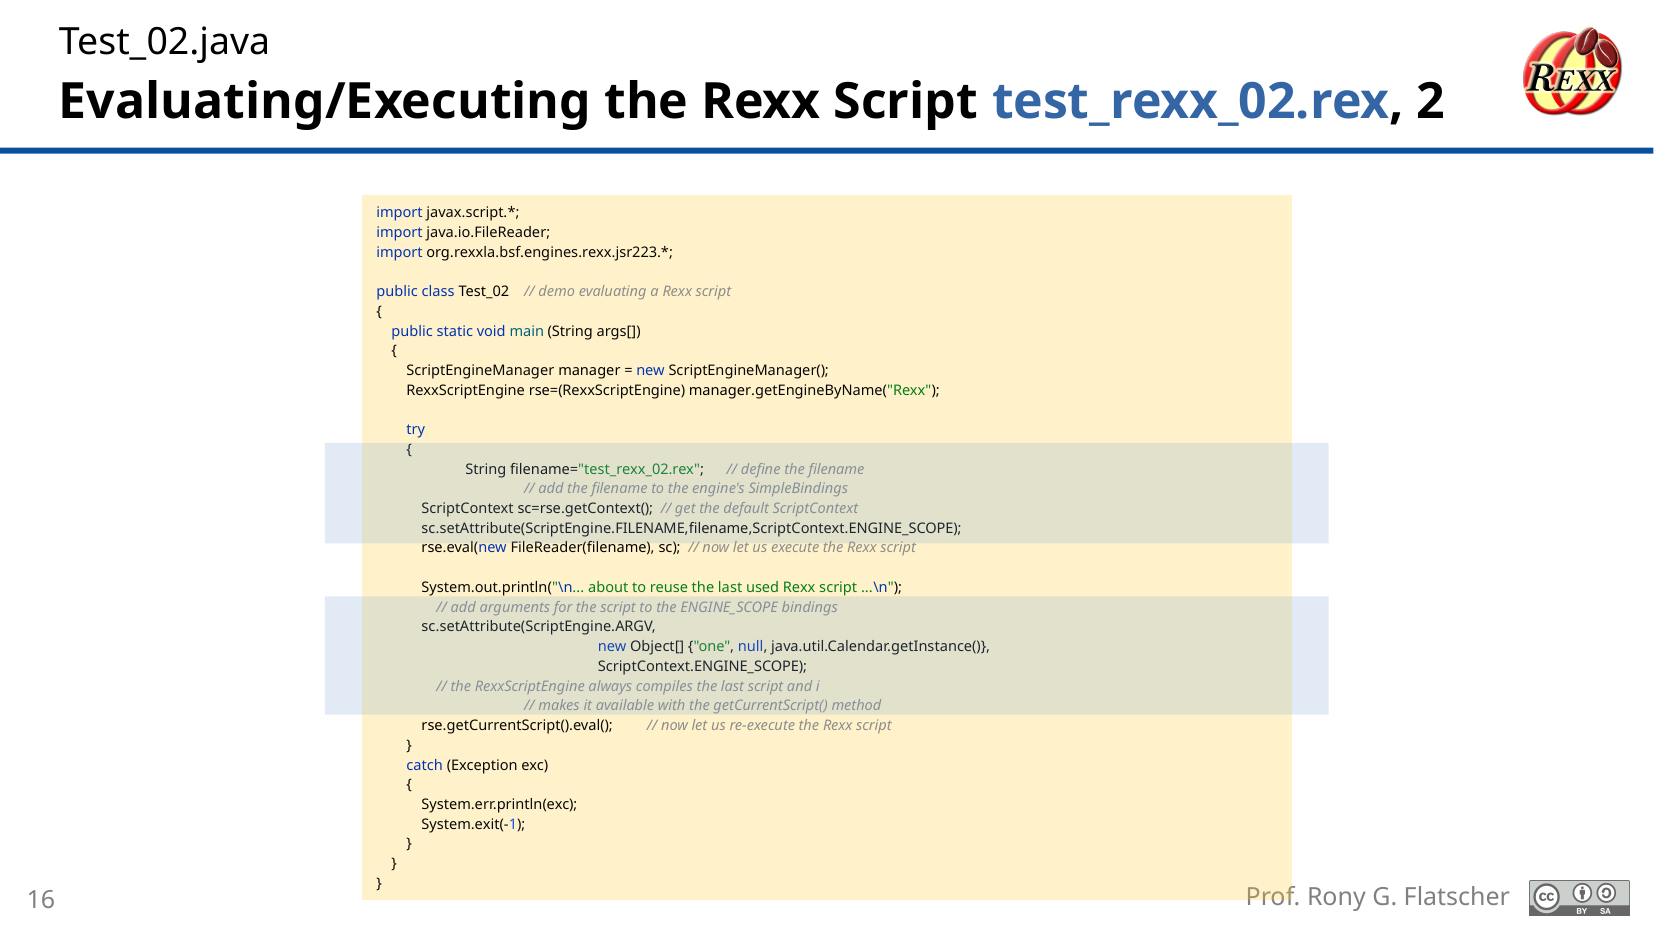

# Test_02.java Evaluating/Executing the Rexx Script test_rexx_02.rex, 2
import javax.script.*;
import java.io.FileReader;
import org.rexxla.bsf.engines.rexx.jsr223.*;
public class Test_02 	// demo evaluating a Rexx script
{
 public static void main (String args[])
 {
 ScriptEngineManager manager = new ScriptEngineManager();
 RexxScriptEngine rse=(RexxScriptEngine) manager.getEngineByName("Rexx");
 try
 {
	 String filename="test_rexx_02.rex"; // define the filename
		// add the filename to the engine's SimpleBindings
 ScriptContext sc=rse.getContext(); // get the default ScriptContext
 sc.setAttribute(ScriptEngine.FILENAME,filename,ScriptContext.ENGINE_SCOPE);
 rse.eval(new FileReader(filename), sc); // now let us execute the Rexx script
 System.out.println("\n... about to reuse the last used Rexx script ...\n");
 // add arguments for the script to the ENGINE_SCOPE bindings
 sc.setAttribute(ScriptEngine.ARGV,
			new Object[] {"one", null, java.util.Calendar.getInstance()},
			ScriptContext.ENGINE_SCOPE);
 // the RexxScriptEngine always compiles the last script and i
		// makes it available with the getCurrentScript() method
 rse.getCurrentScript().eval(); // now let us re-execute the Rexx script
 }
 catch (Exception exc)
 {
 System.err.println(exc);
 System.exit(-1);
 }
 }
}